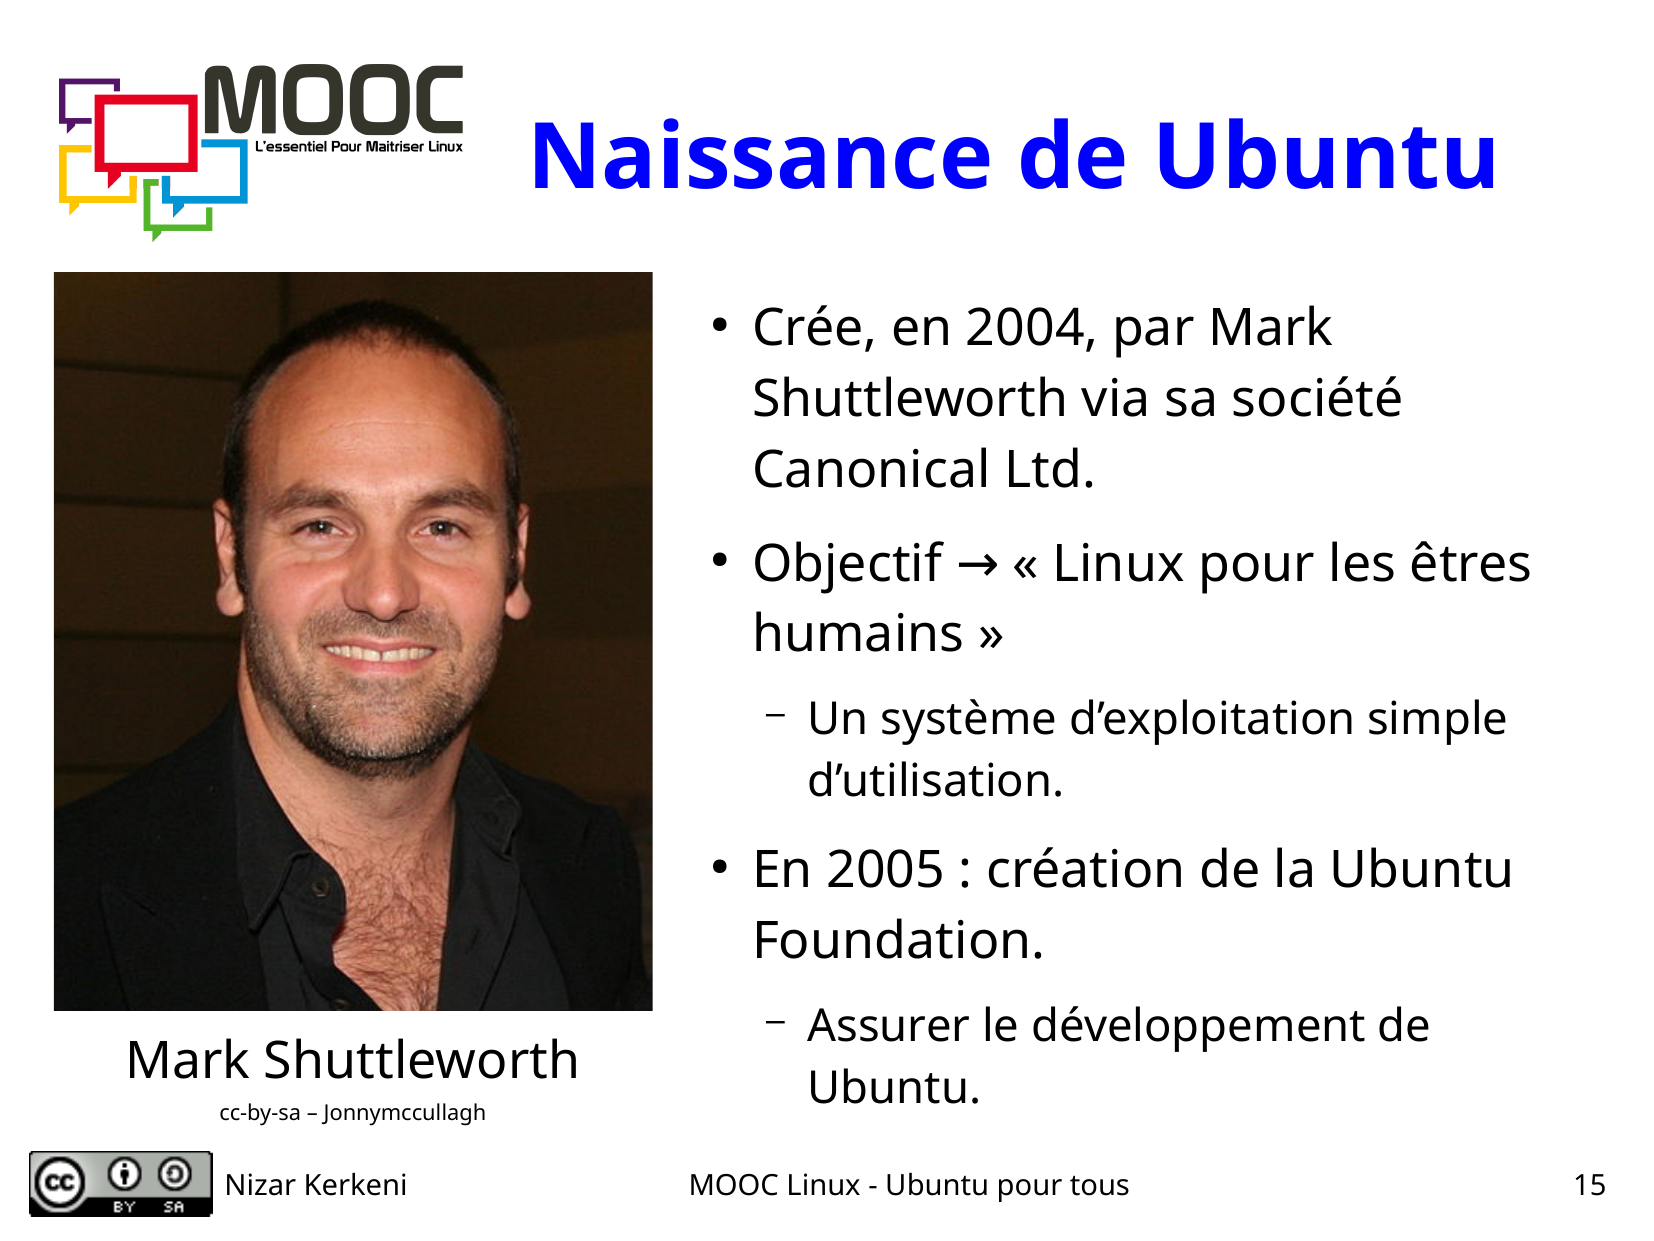

# Naissance de Ubuntu
Crée, en 2004, par Mark Shuttleworth via sa société Canonical Ltd.
Objectif → « Linux pour les êtres humains »
Un système d’exploitation simple d’utilisation.
En 2005 : création de la Ubuntu Foundation.
Assurer le développement de Ubuntu.
Mark Shuttleworth
cc-by-sa – Jonnymccullagh
MOOC Linux - Ubuntu pour tous
15